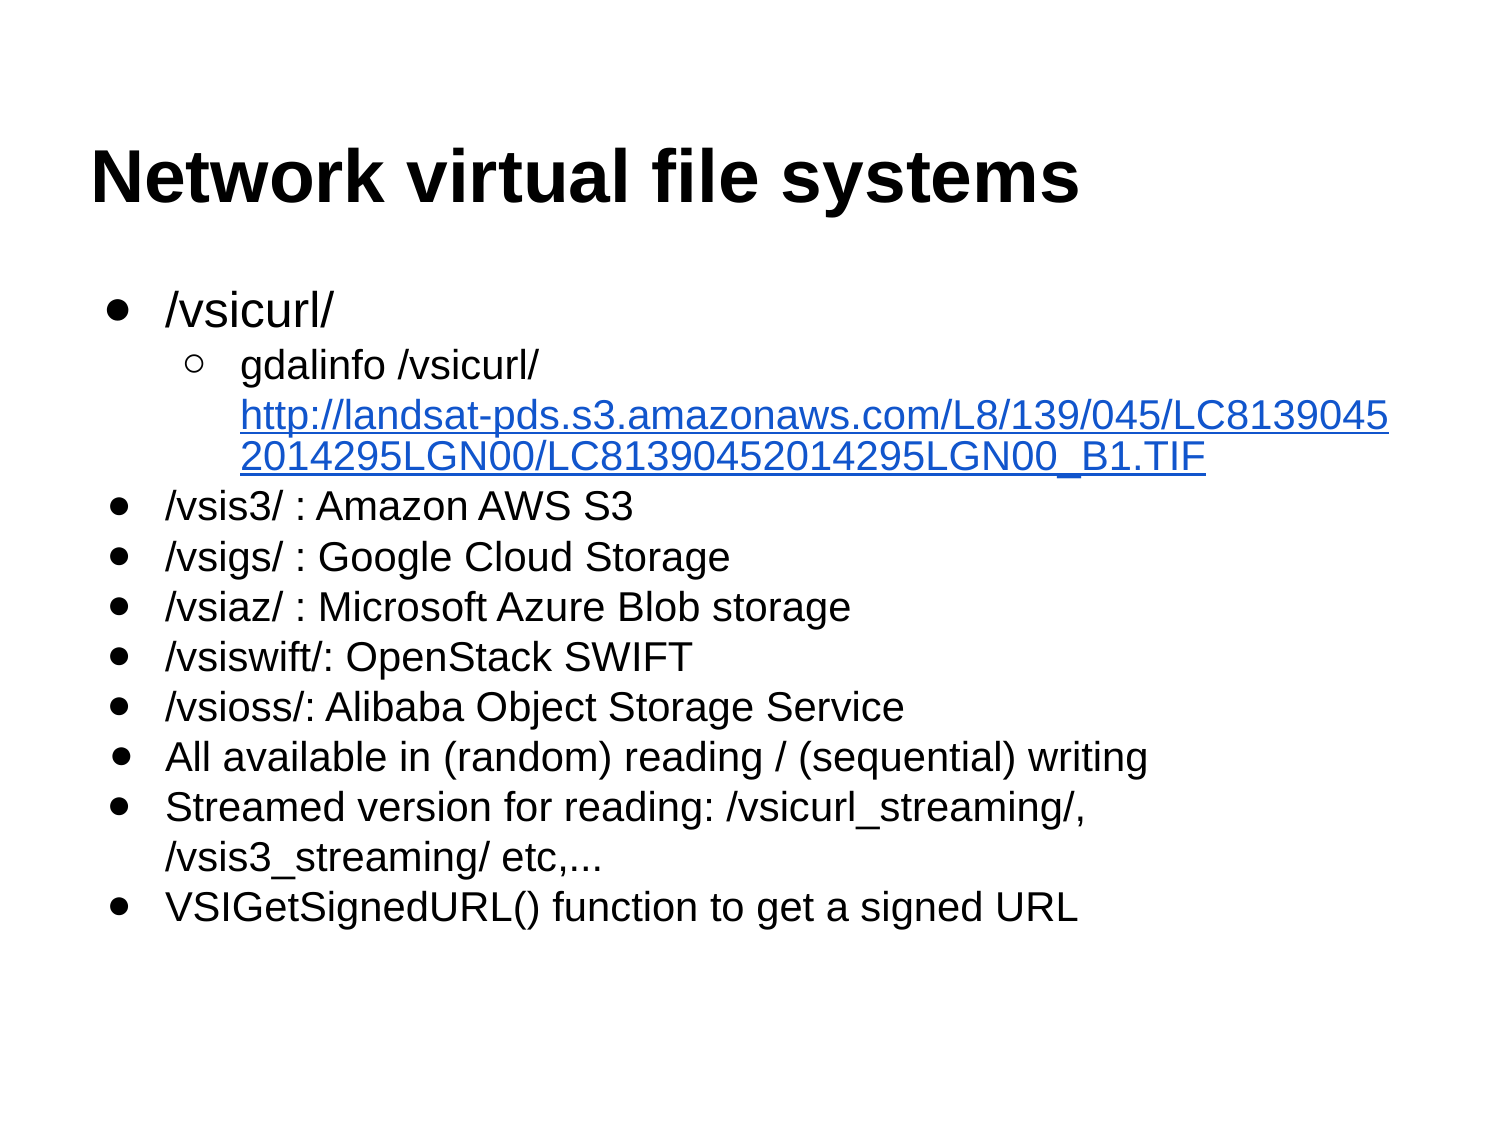

# Network virtual file systems
/vsicurl/
gdalinfo /vsicurl/http://landsat-pds.s3.amazonaws.com/L8/139/045/LC81390452014295LGN00/LC81390452014295LGN00_B1.TIF
/vsis3/ : Amazon AWS S3
/vsigs/ : Google Cloud Storage
/vsiaz/ : Microsoft Azure Blob storage
/vsiswift/: OpenStack SWIFT
/vsioss/: Alibaba Object Storage Service
All available in (random) reading / (sequential) writing
Streamed version for reading: /vsicurl_streaming/, /vsis3_streaming/ etc,...
VSIGetSignedURL() function to get a signed URL